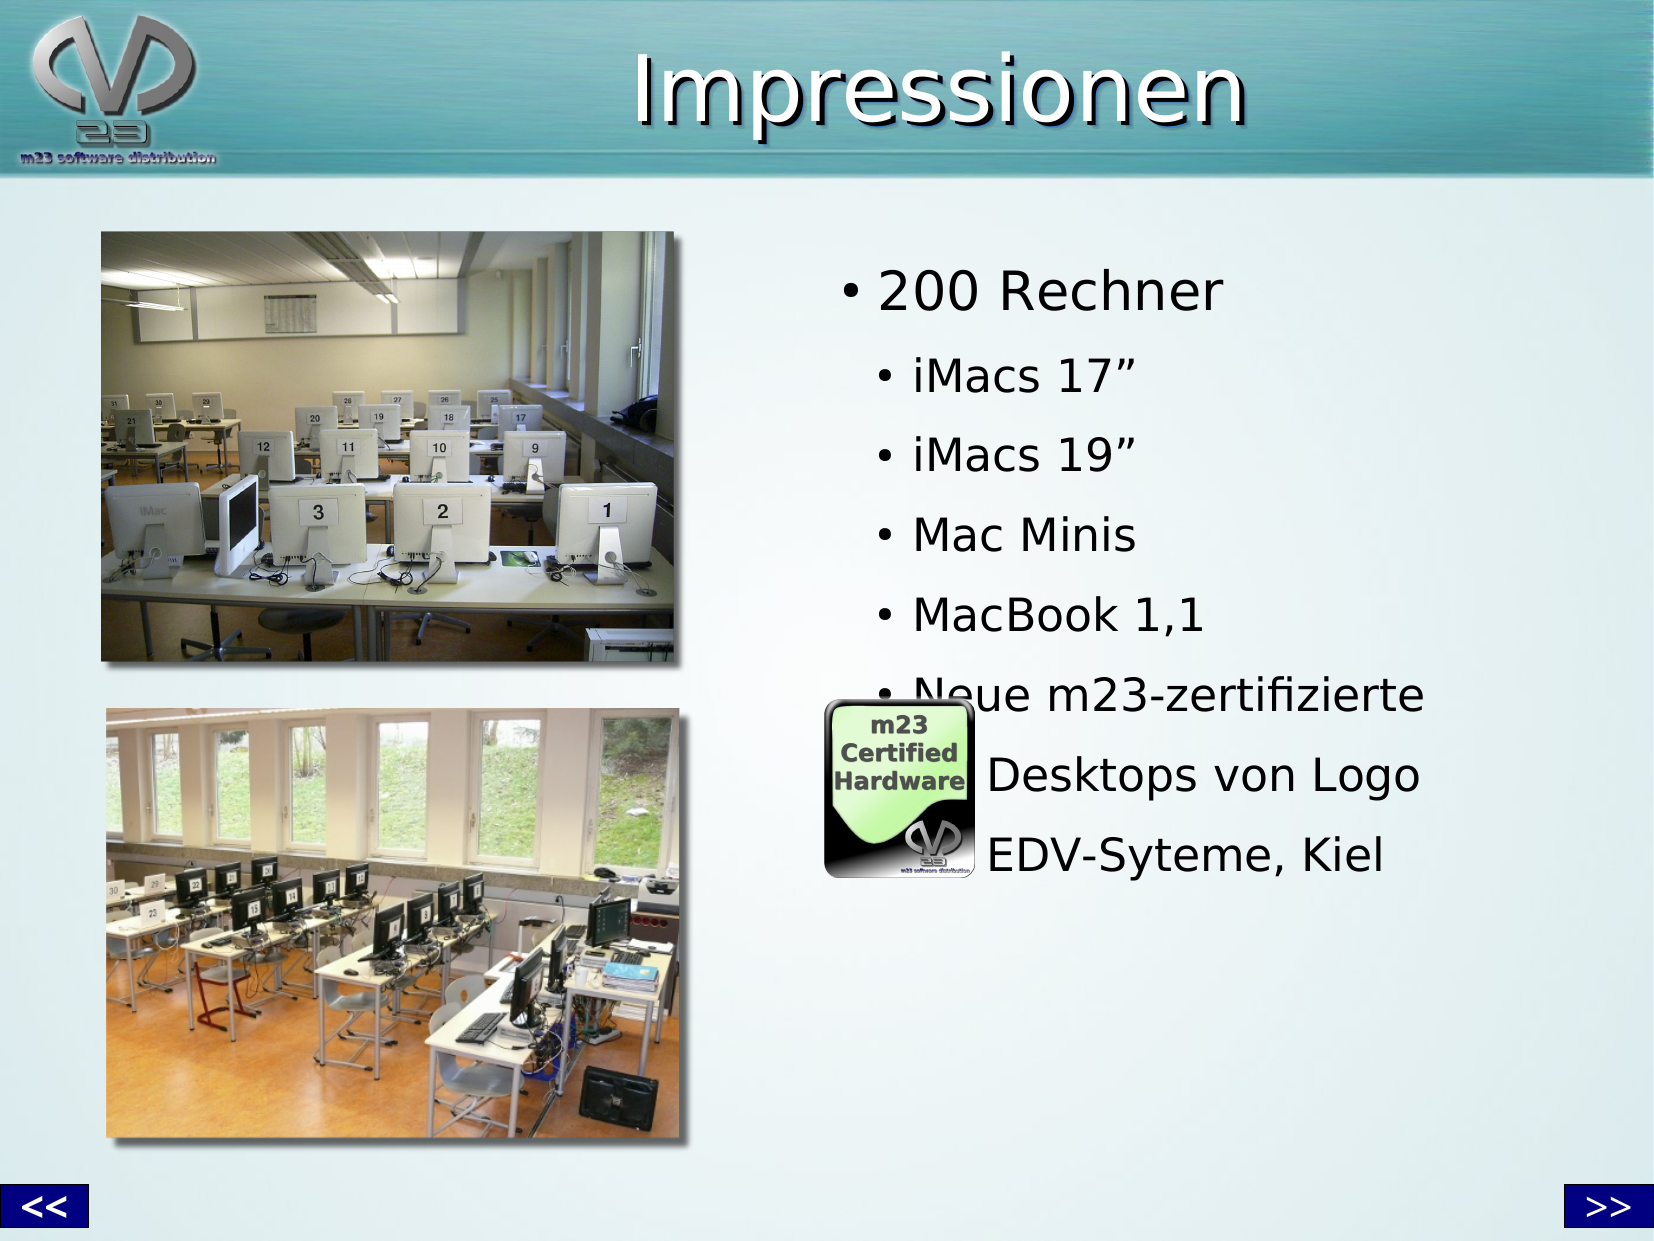

# Impressionen
 200 Rechner
iMacs 17”
iMacs 19”
Mac Minis
MacBook 1,1
Neue m23-zertifizierte 		Desktops von Logo 		EDV-Syteme, Kiel